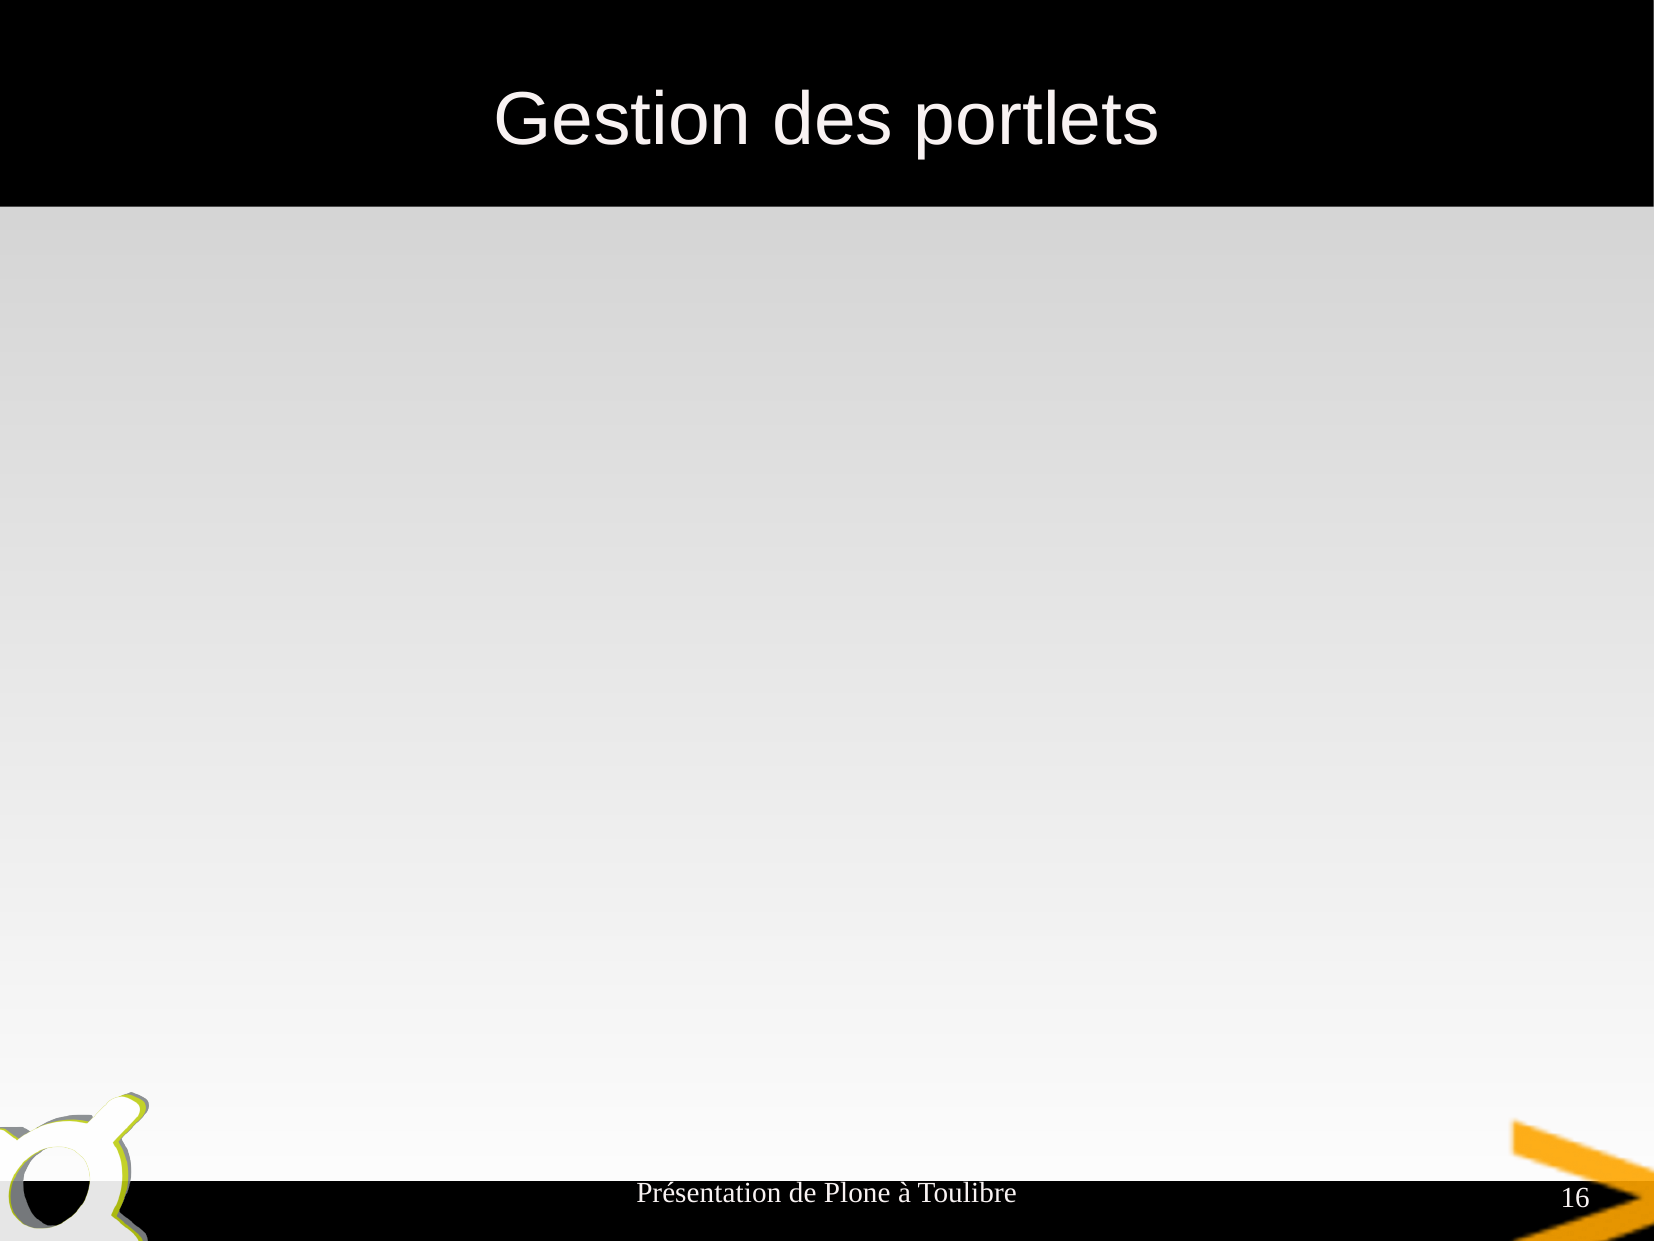

# Gestion des portlets
Présentation de Plone à Toulibre
16